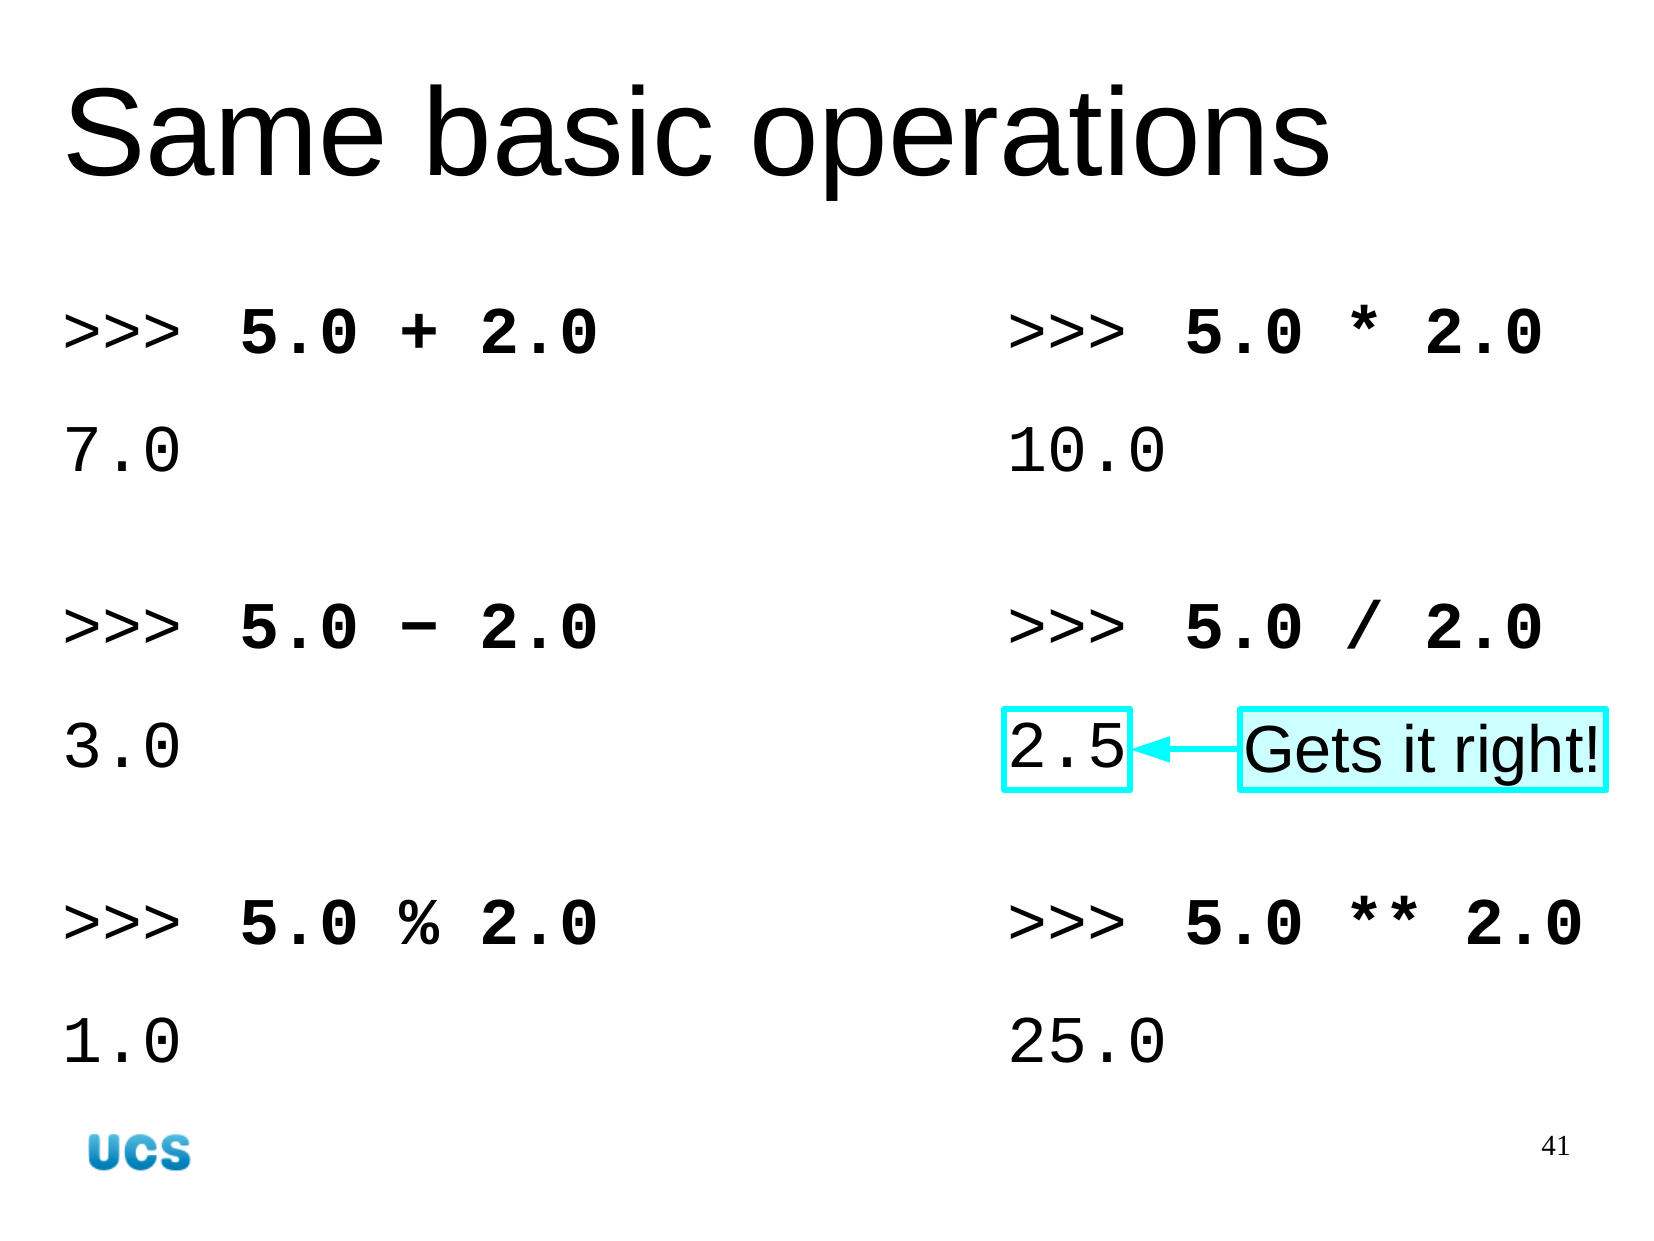

Same basic operations
>>>
5.0 + 2.0
>>>
5.0 * 2.0
7.0
10.0
>>>
5.0 − 2.0
>>>
5.0 / 2.0
3.0
2.5
Gets it right!
>>>
5.0 % 2.0
>>>
5.0 ** 2.0
1.0
25.0
41